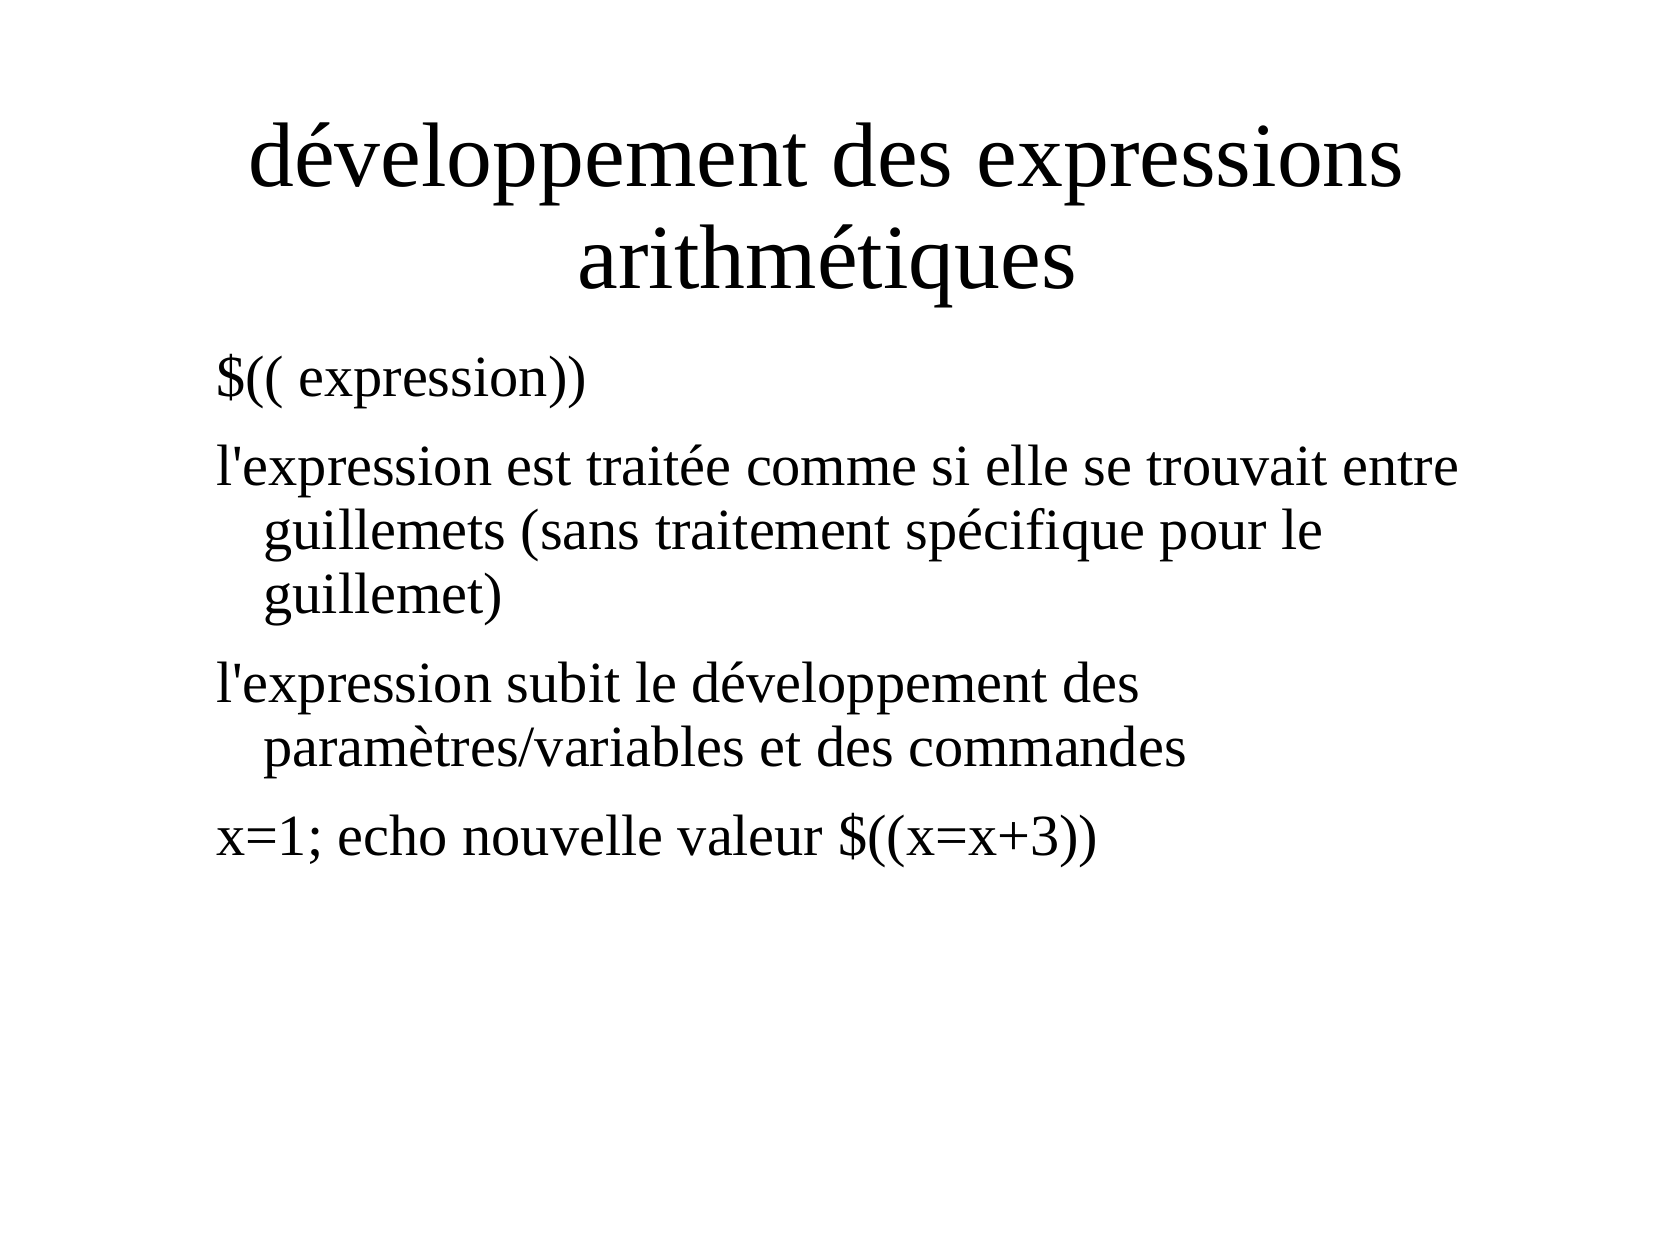

# développement des expressions arithmétiques
$(( expression))
l'expression est traitée comme si elle se trouvait entre guillemets (sans traitement spécifique pour le guillemet)
l'expression subit le développement des paramètres/variables et des commandes
x=1; echo nouvelle valeur $((x=x+3))